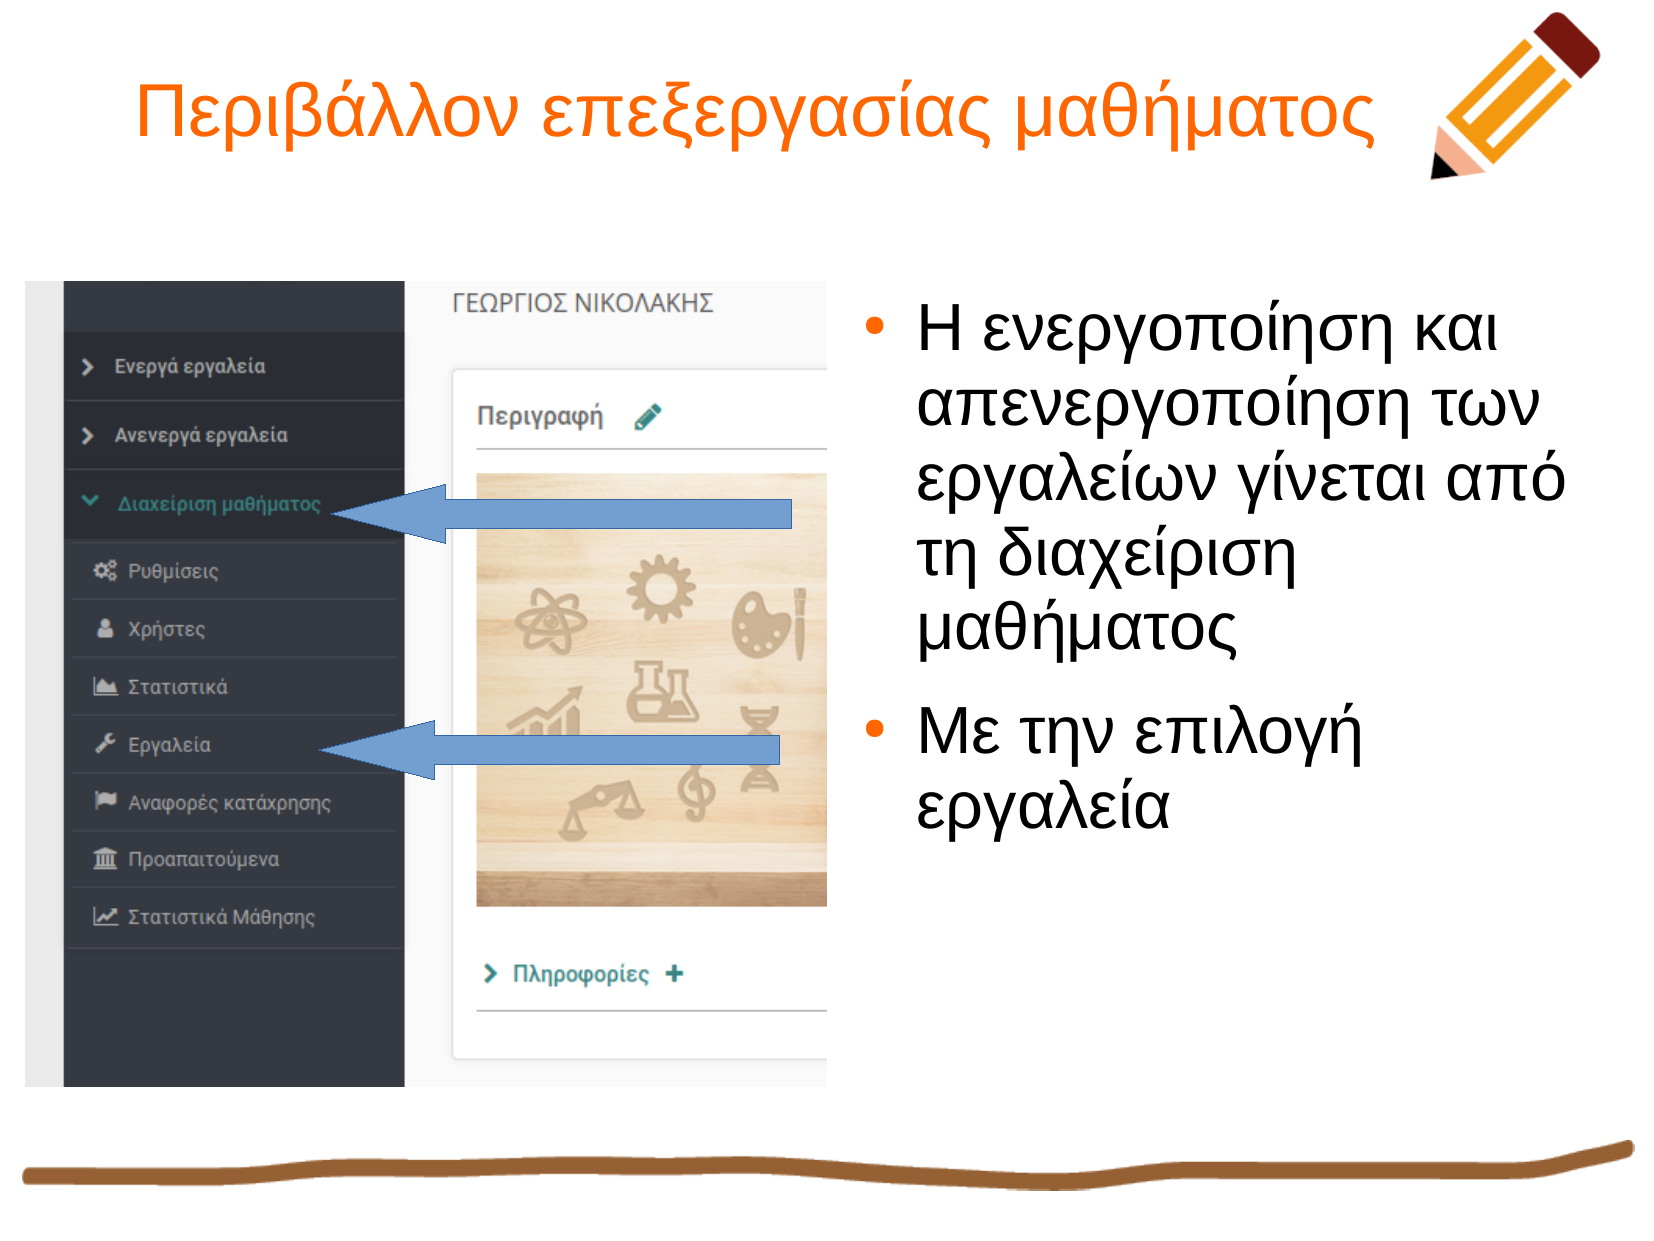

# Περιβάλλον επεξεργασίας μαθήματος
Η ενεργοποίηση και απενεργοποίηση των εργαλείων γίνεται από τη διαχείριση μαθήματος
Με την επιλογή εργαλεία